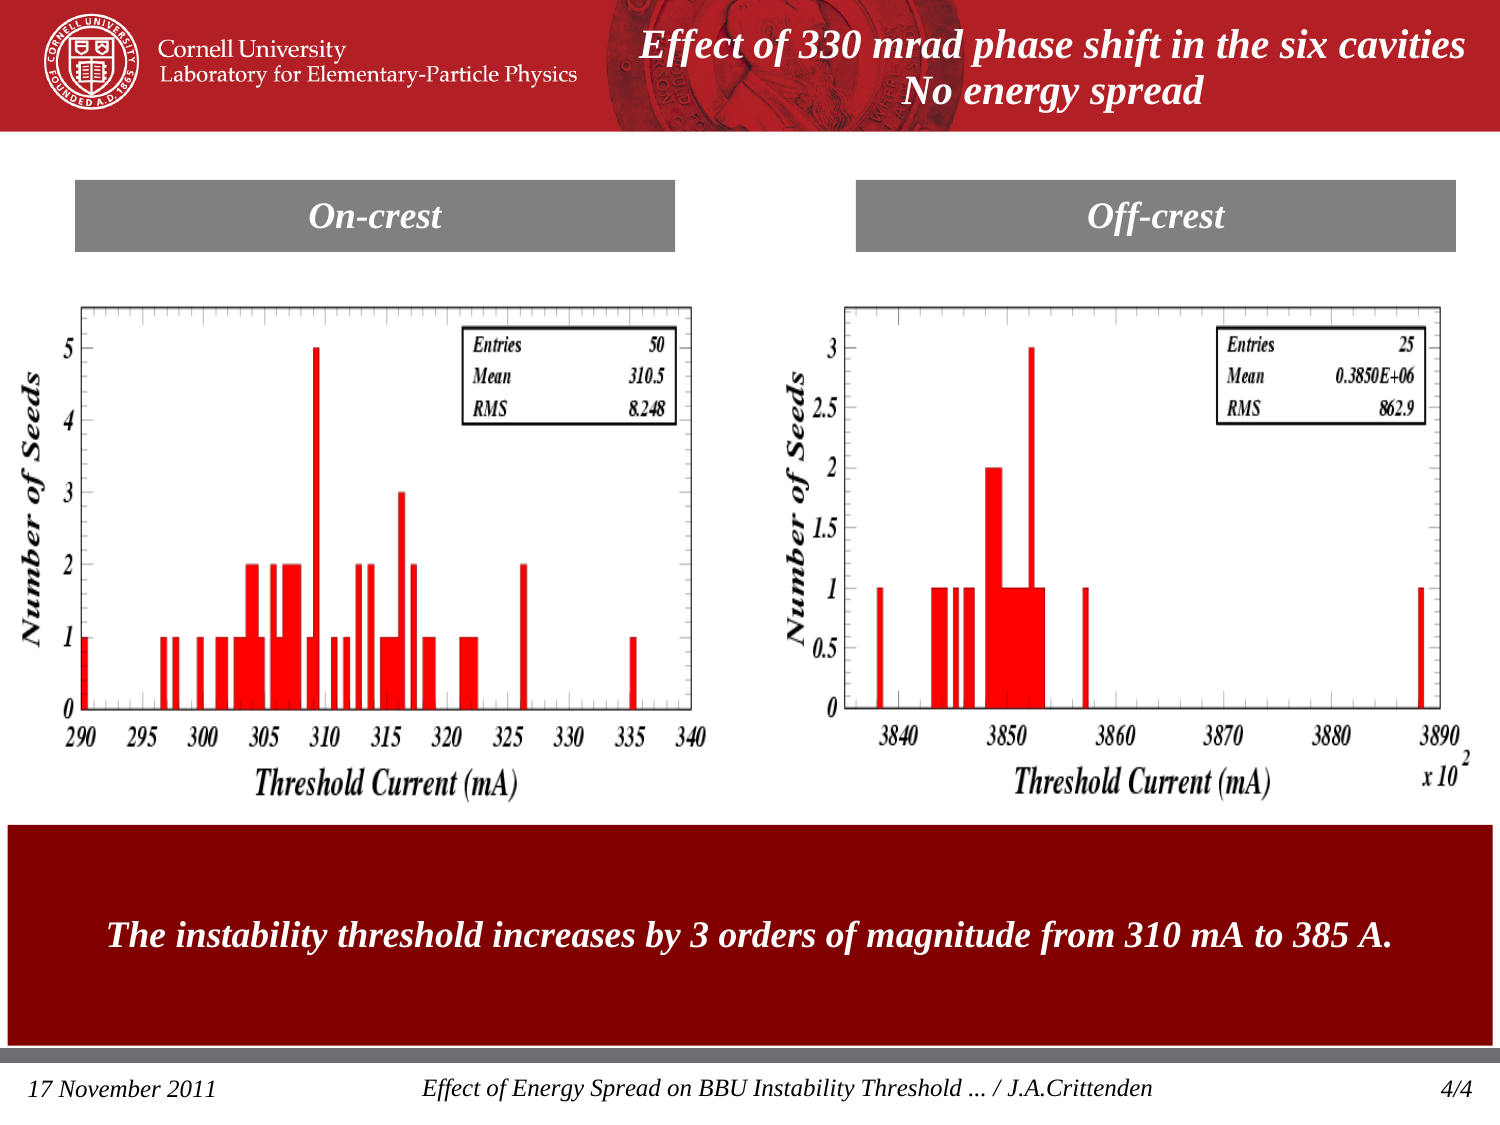

# Effect of 330 mrad phase shift in the six cavities No energy spread
On-crest
Off-crest
The instability threshold increases by 3 orders of magnitude from 310 mA to 385 A.